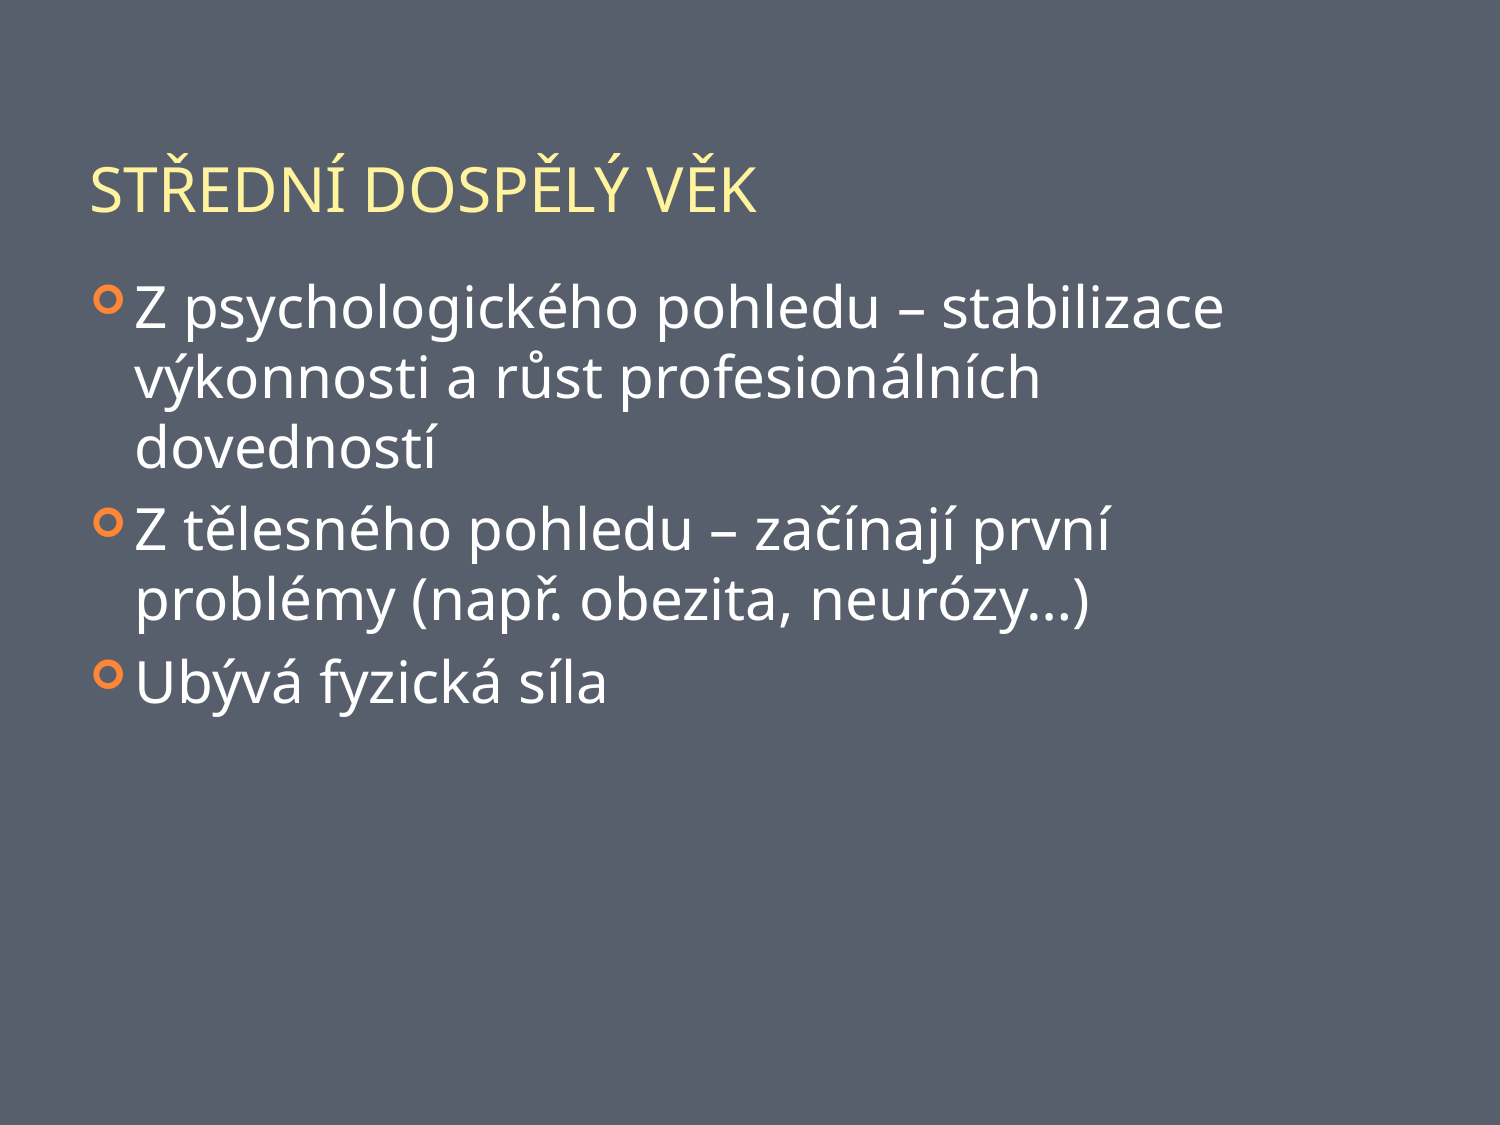

# STŘEDNÍ DOSPĚLÝ VĚK
Z psychologického pohledu – stabilizace výkonnosti a růst profesionálních dovedností
Z tělesného pohledu – začínají první problémy (např. obezita, neurózy…)
Ubývá fyzická síla